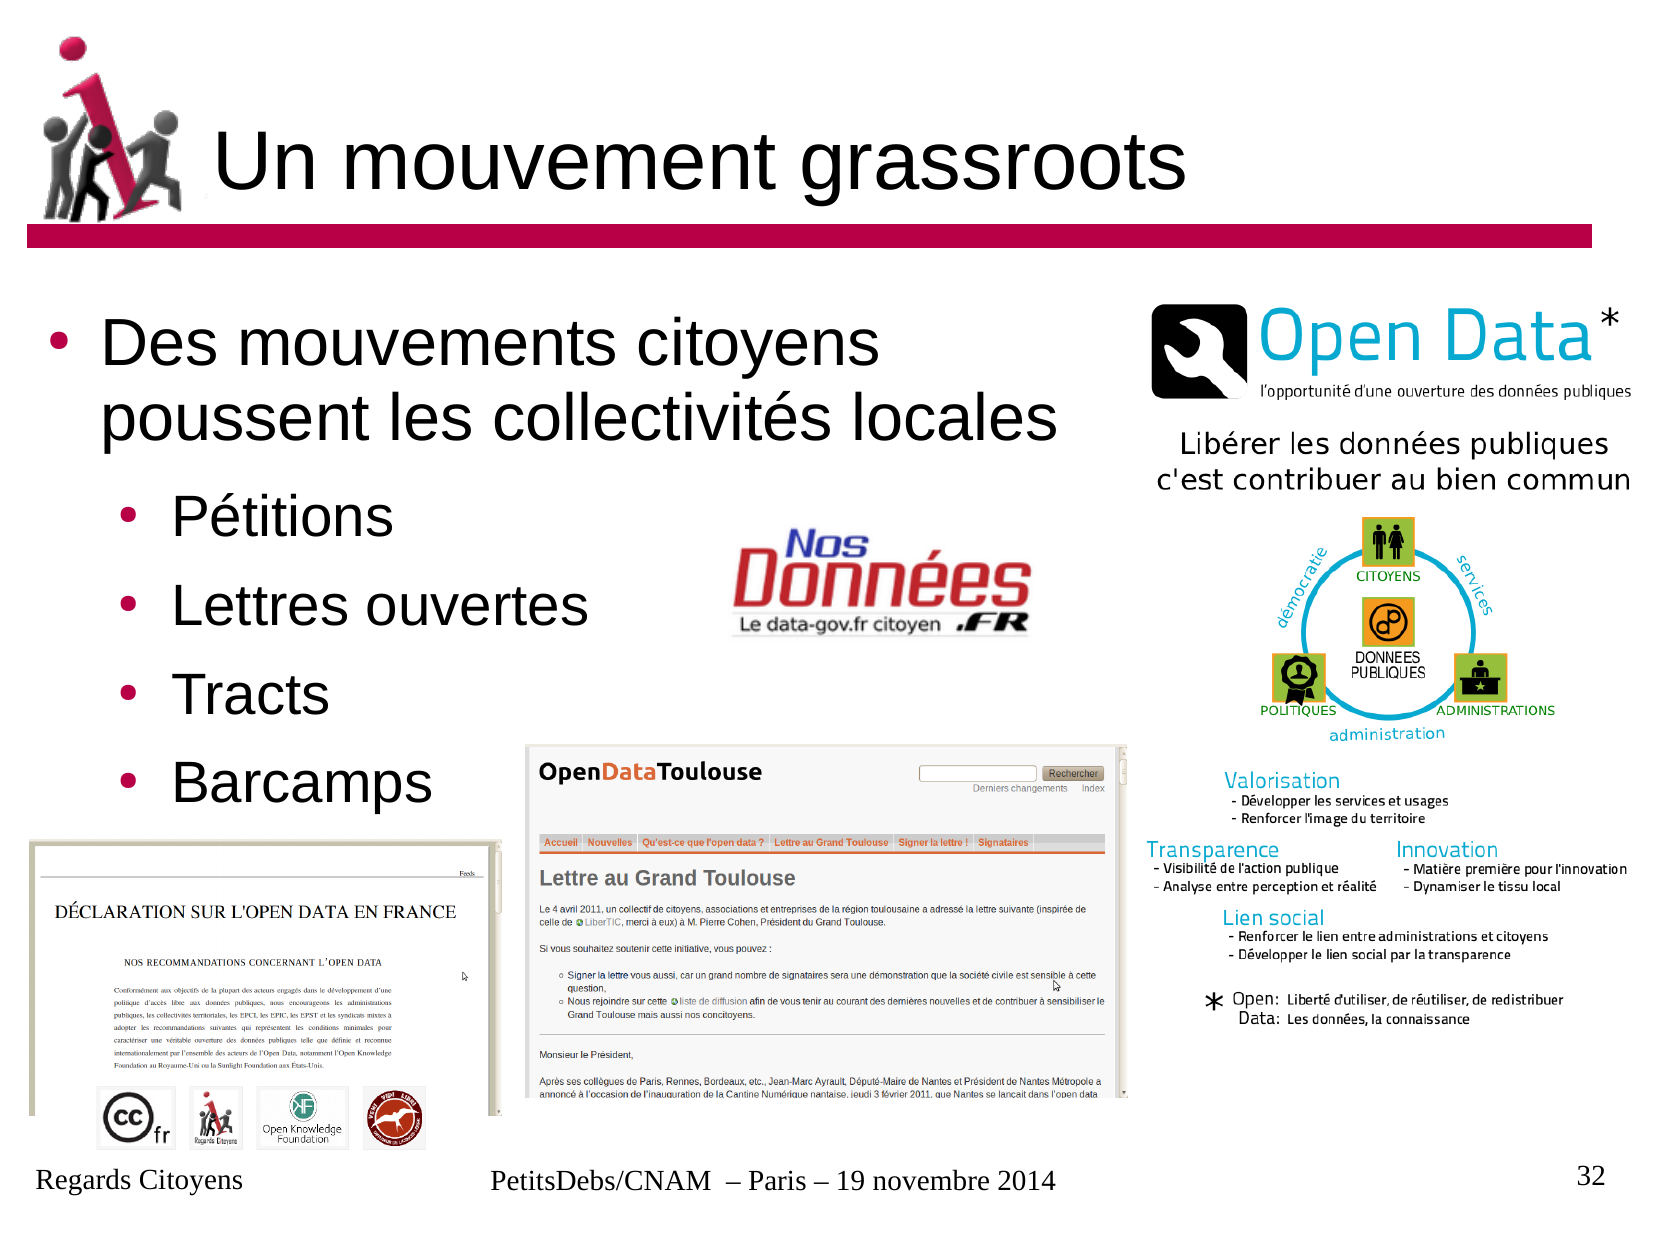

# Un mouvement grassroots
Des mouvements citoyens
poussent les collectivités locales
Pétitions
Lettres ouvertes
Tracts
Barcamps
http://DonneesLibres.info
32